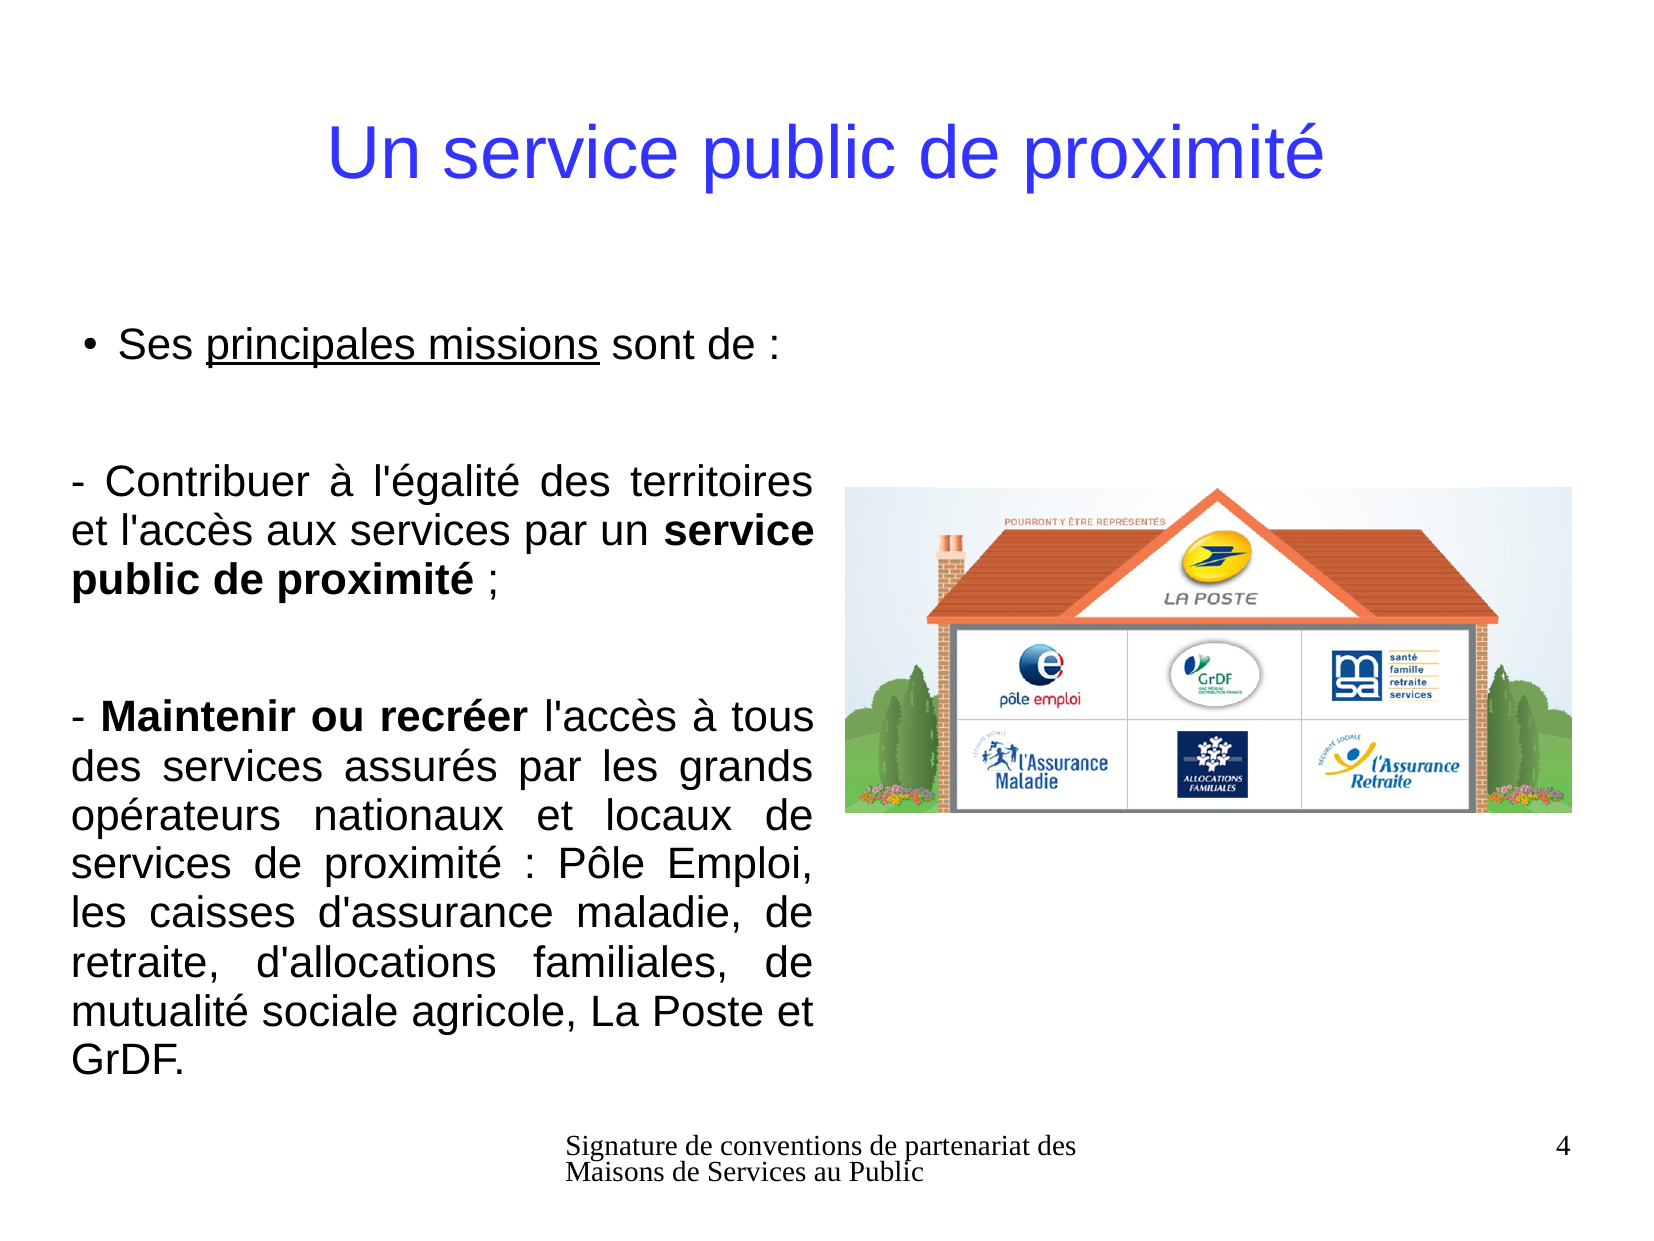

Un service public de proximité
# Ses principales missions sont de :
- Contribuer à l'égalité des territoires et l'accès aux services par un service public de proximité ;
- Maintenir ou recréer l'accès à tous des services assurés par les grands opérateurs nationaux et locaux de services de proximité : Pôle Emploi, les caisses d'assurance maladie, de retraite, d'allocations familiales, de mutualité sociale agricole, La Poste et GrDF.
Signature de conventions de partenariat des Maisons de Services au Public
4